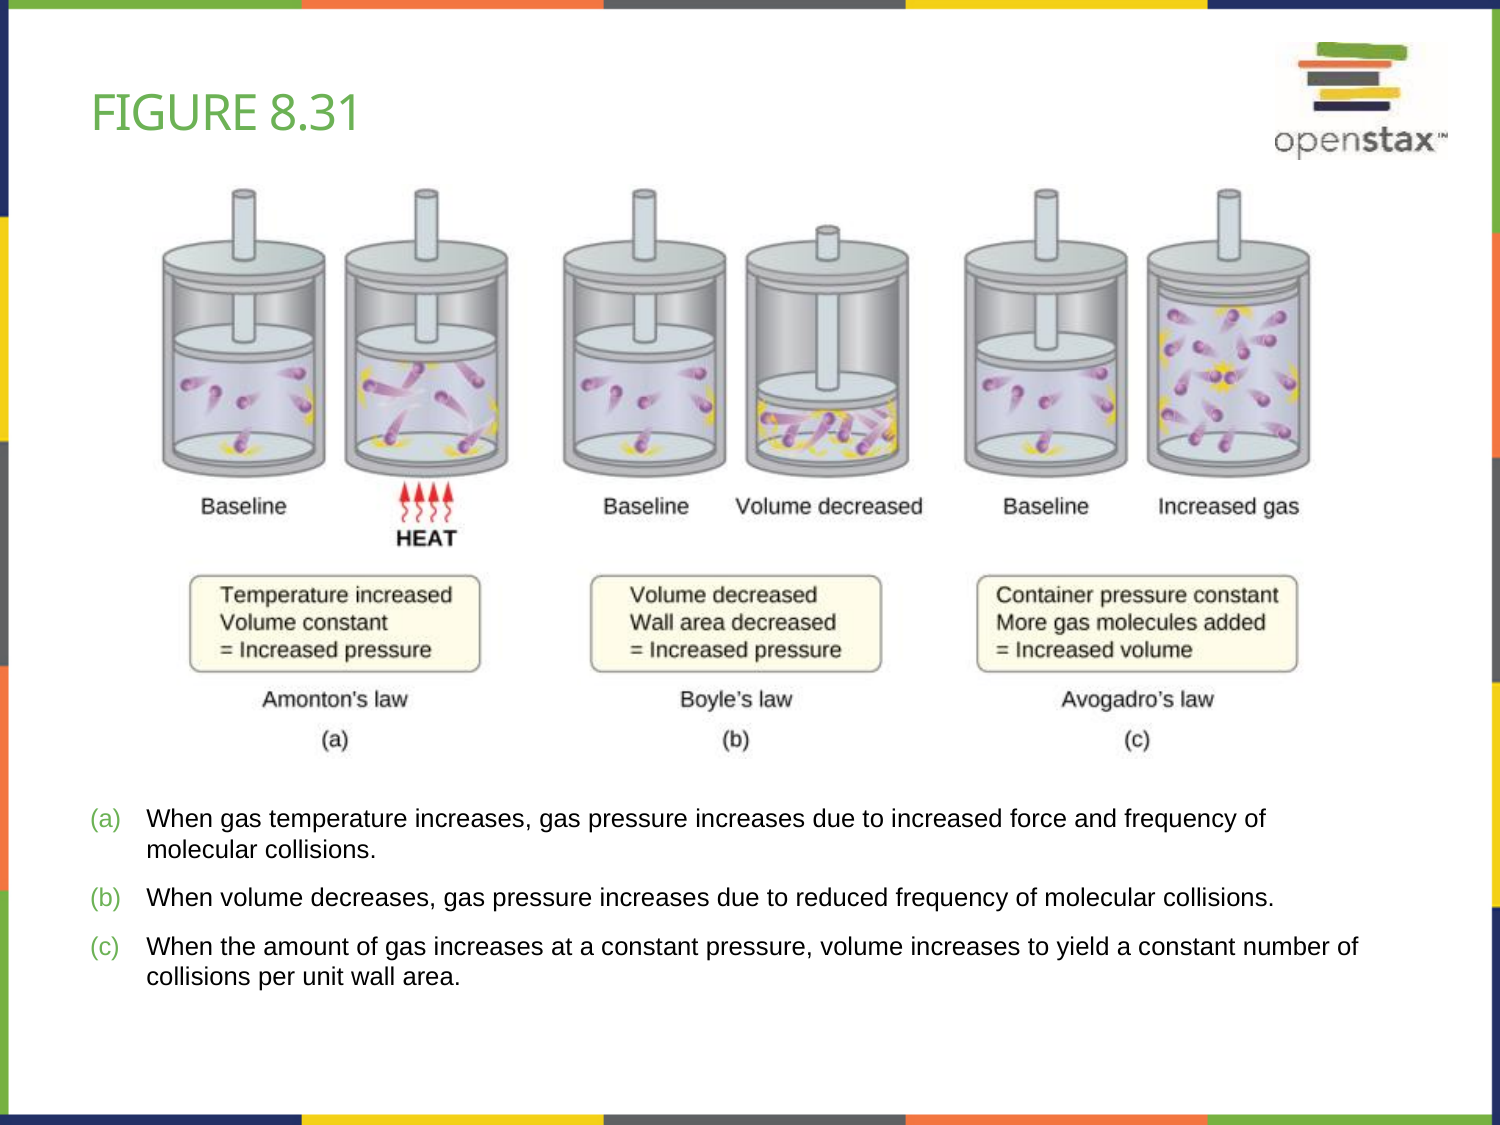

# Figure 8.31
When gas temperature increases, gas pressure increases due to increased force and frequency of molecular collisions.
When volume decreases, gas pressure increases due to reduced frequency of molecular collisions.
When the amount of gas increases at a constant pressure, volume increases to yield a constant number of collisions per unit wall area.